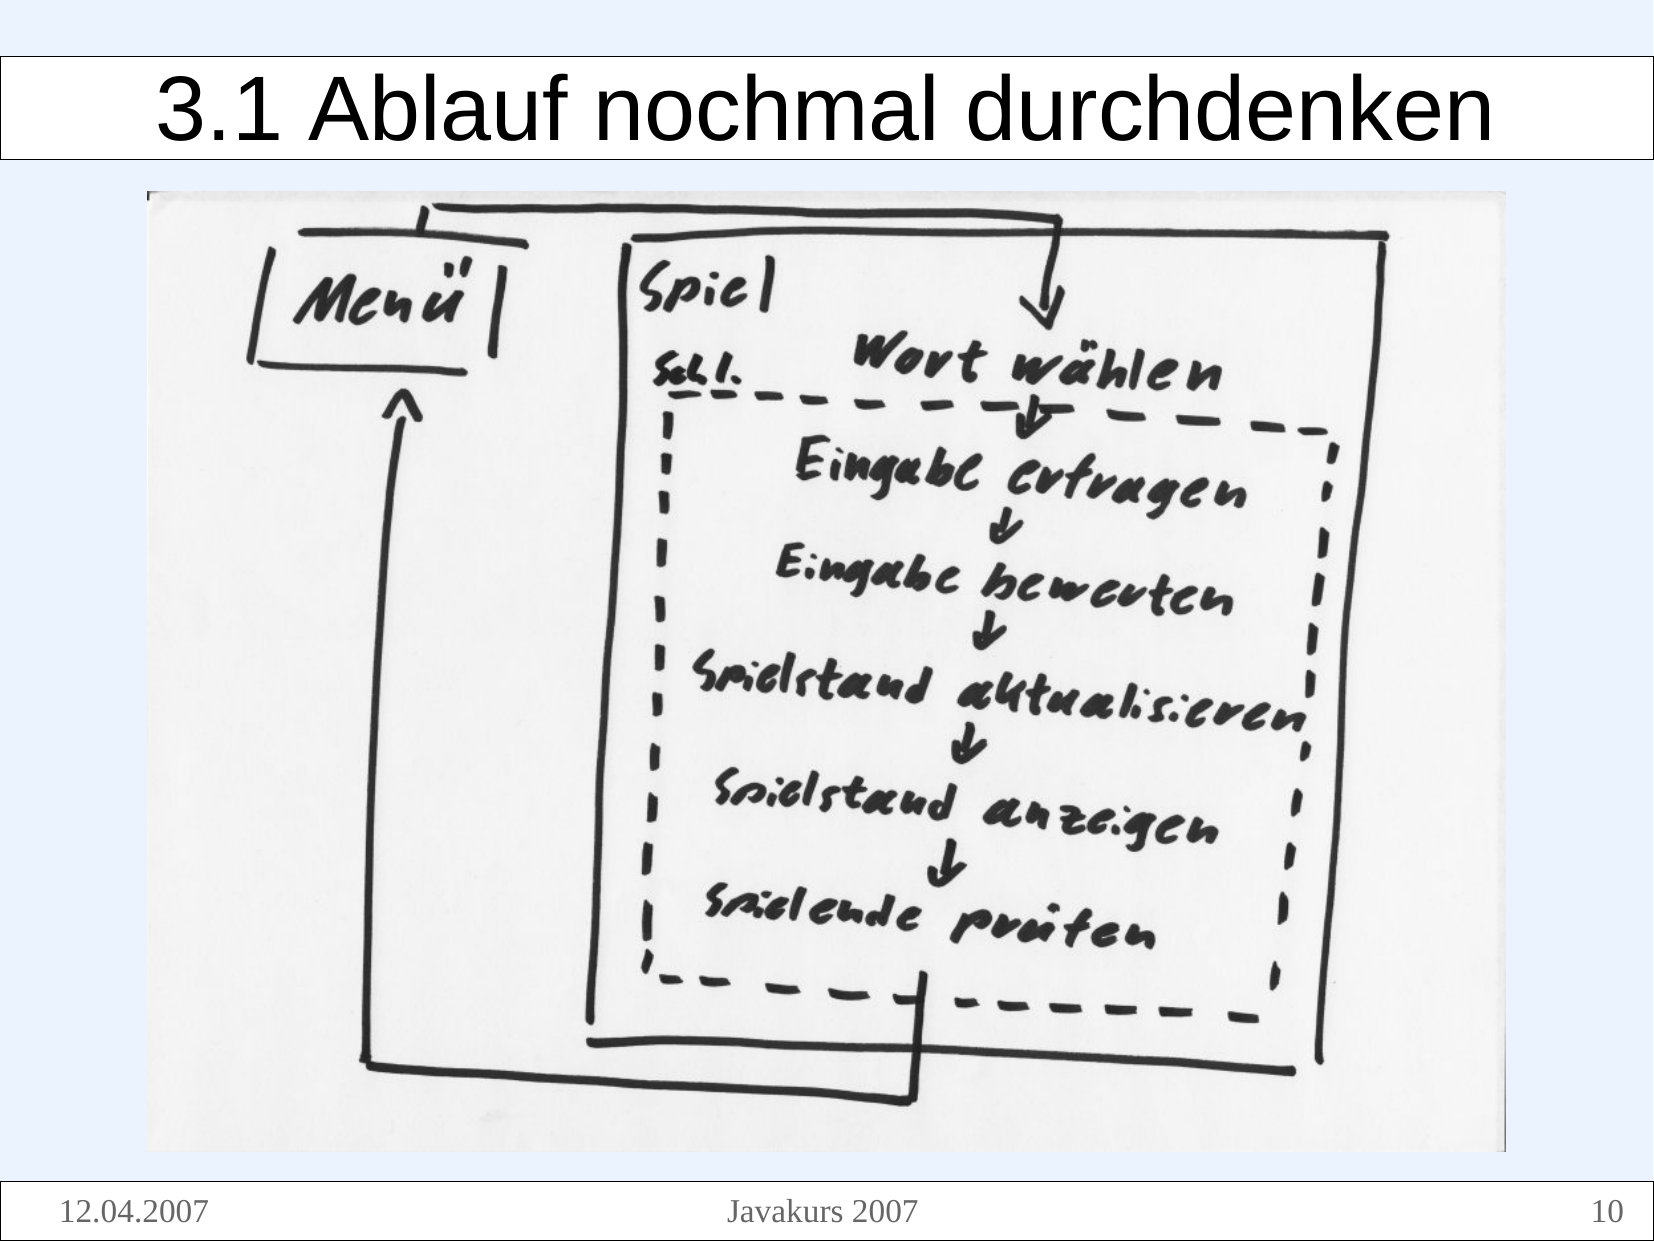

# 3.1 Ablauf nochmal durchdenken
12.04.2007
Javakurs 2007
10